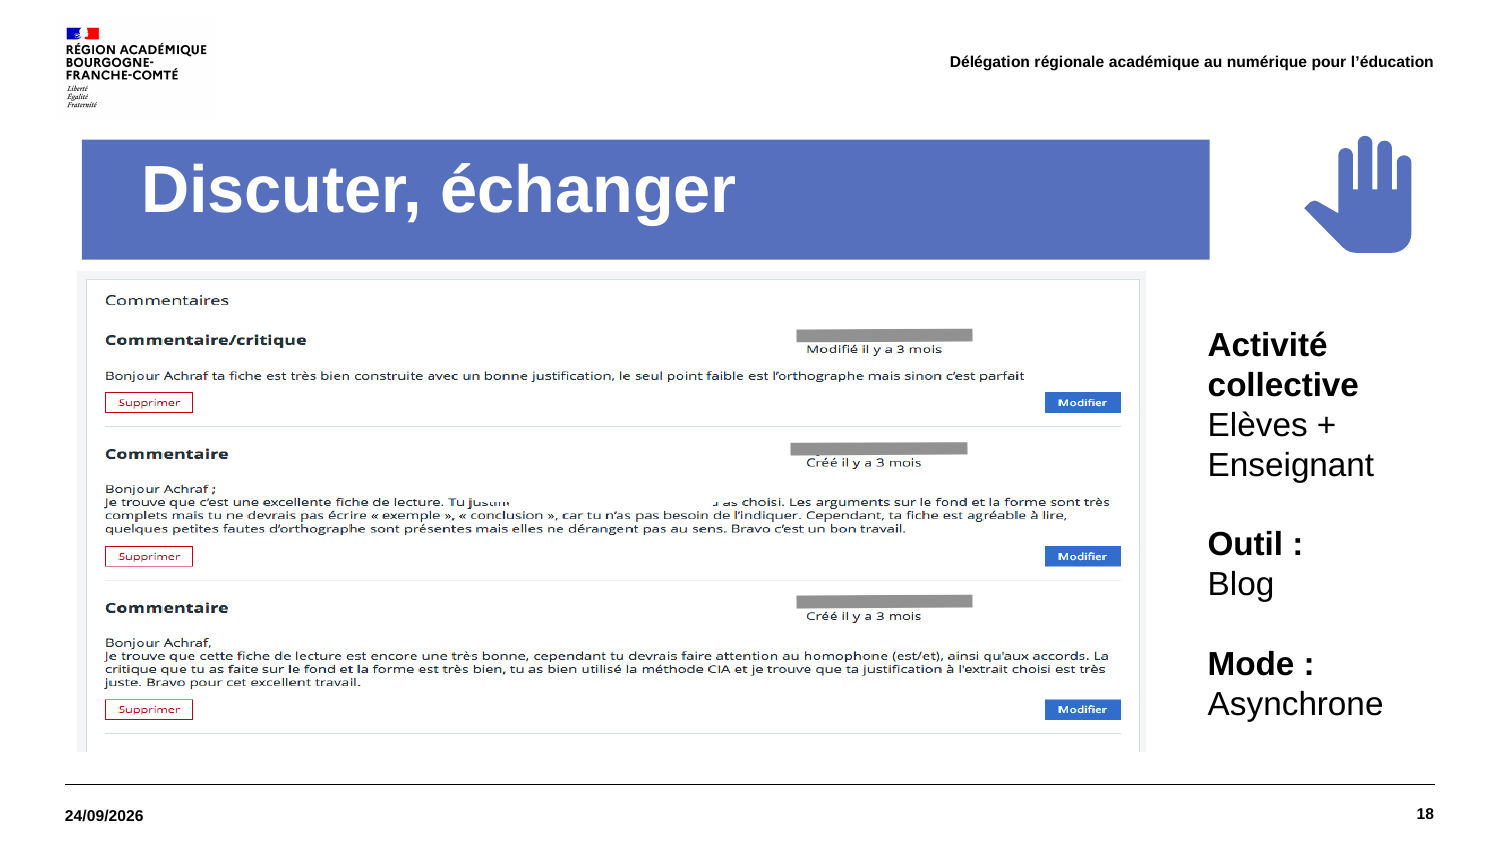

Délégation régionale académique au numérique pour l’éducation
Discuter, échanger
Activité collective
Elèves + Enseignant
Outil :
Blog
Mode :
Asynchrone